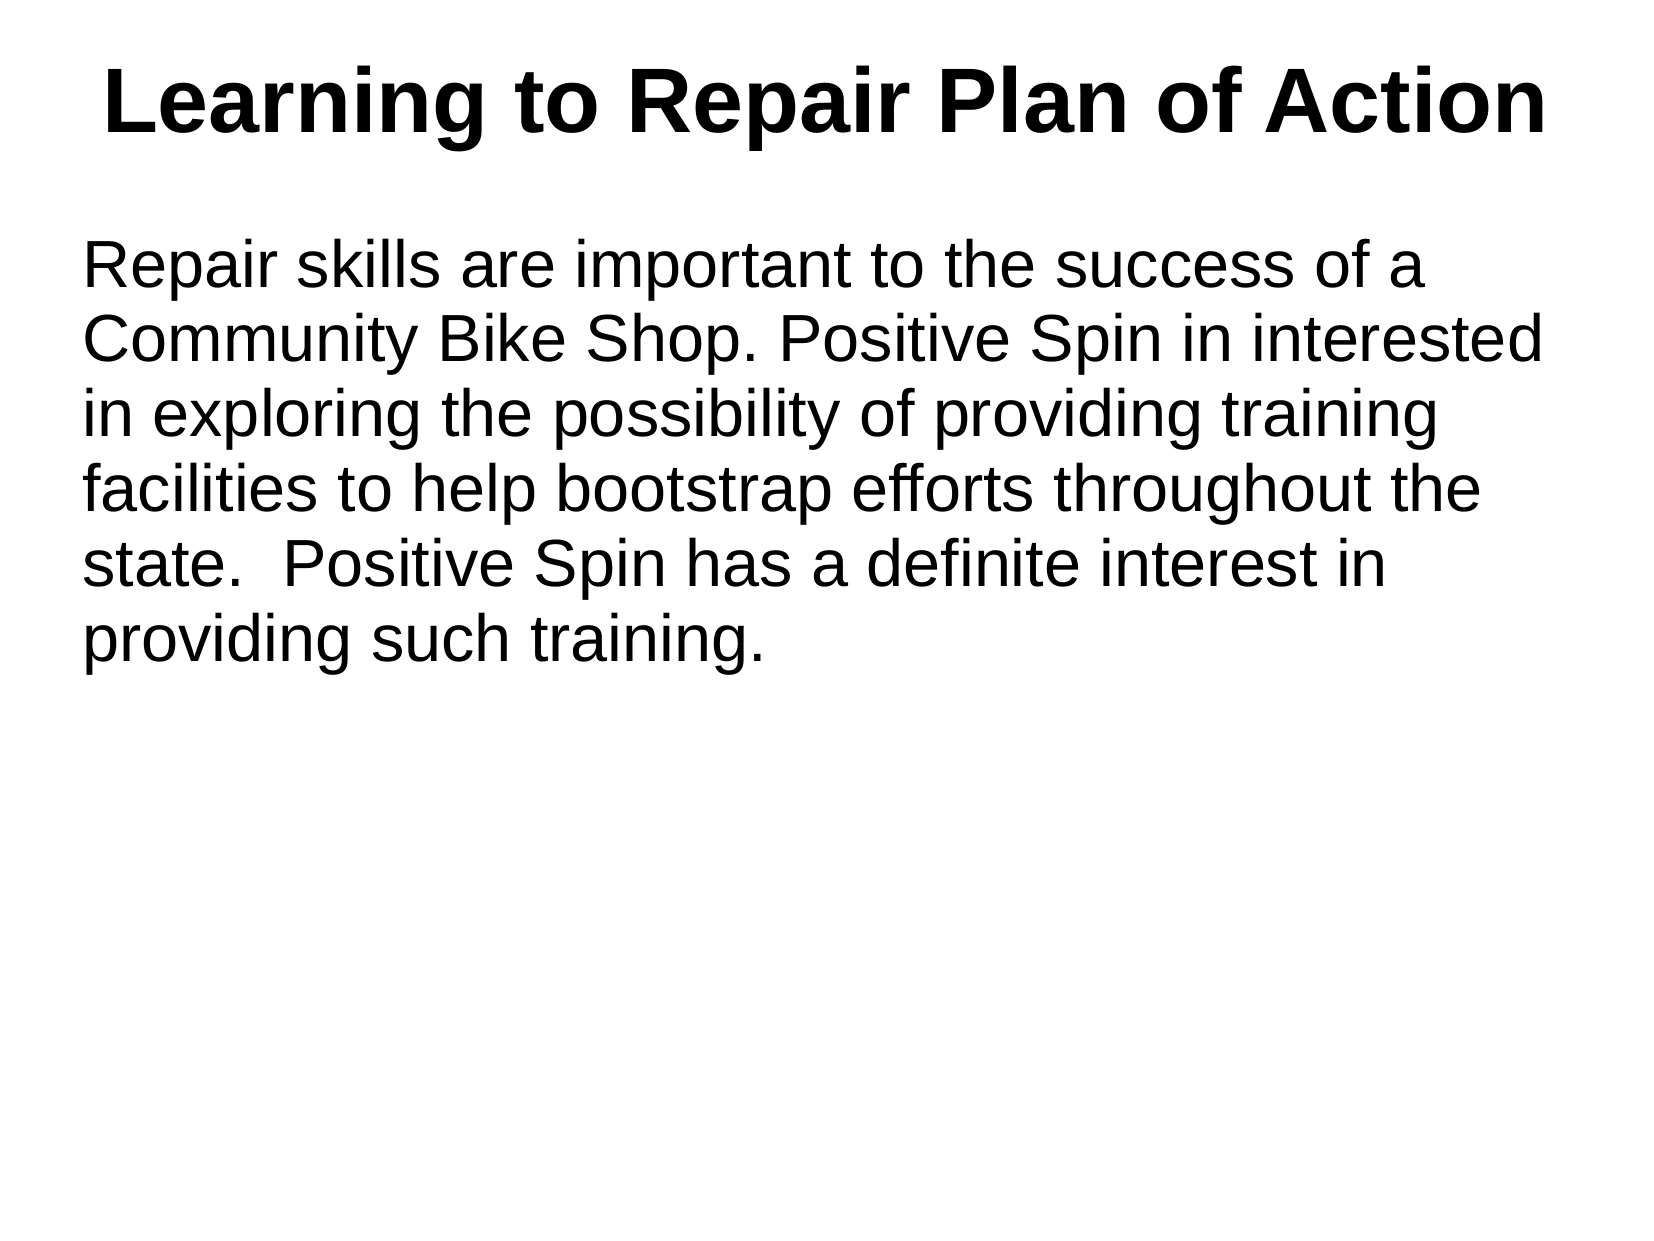

# Learning to Repair Plan of Action
Repair skills are important to the success of a Community Bike Shop. Positive Spin in interested in exploring the possibility of providing training facilities to help bootstrap efforts throughout the state. Positive Spin has a definite interest in providing such training.